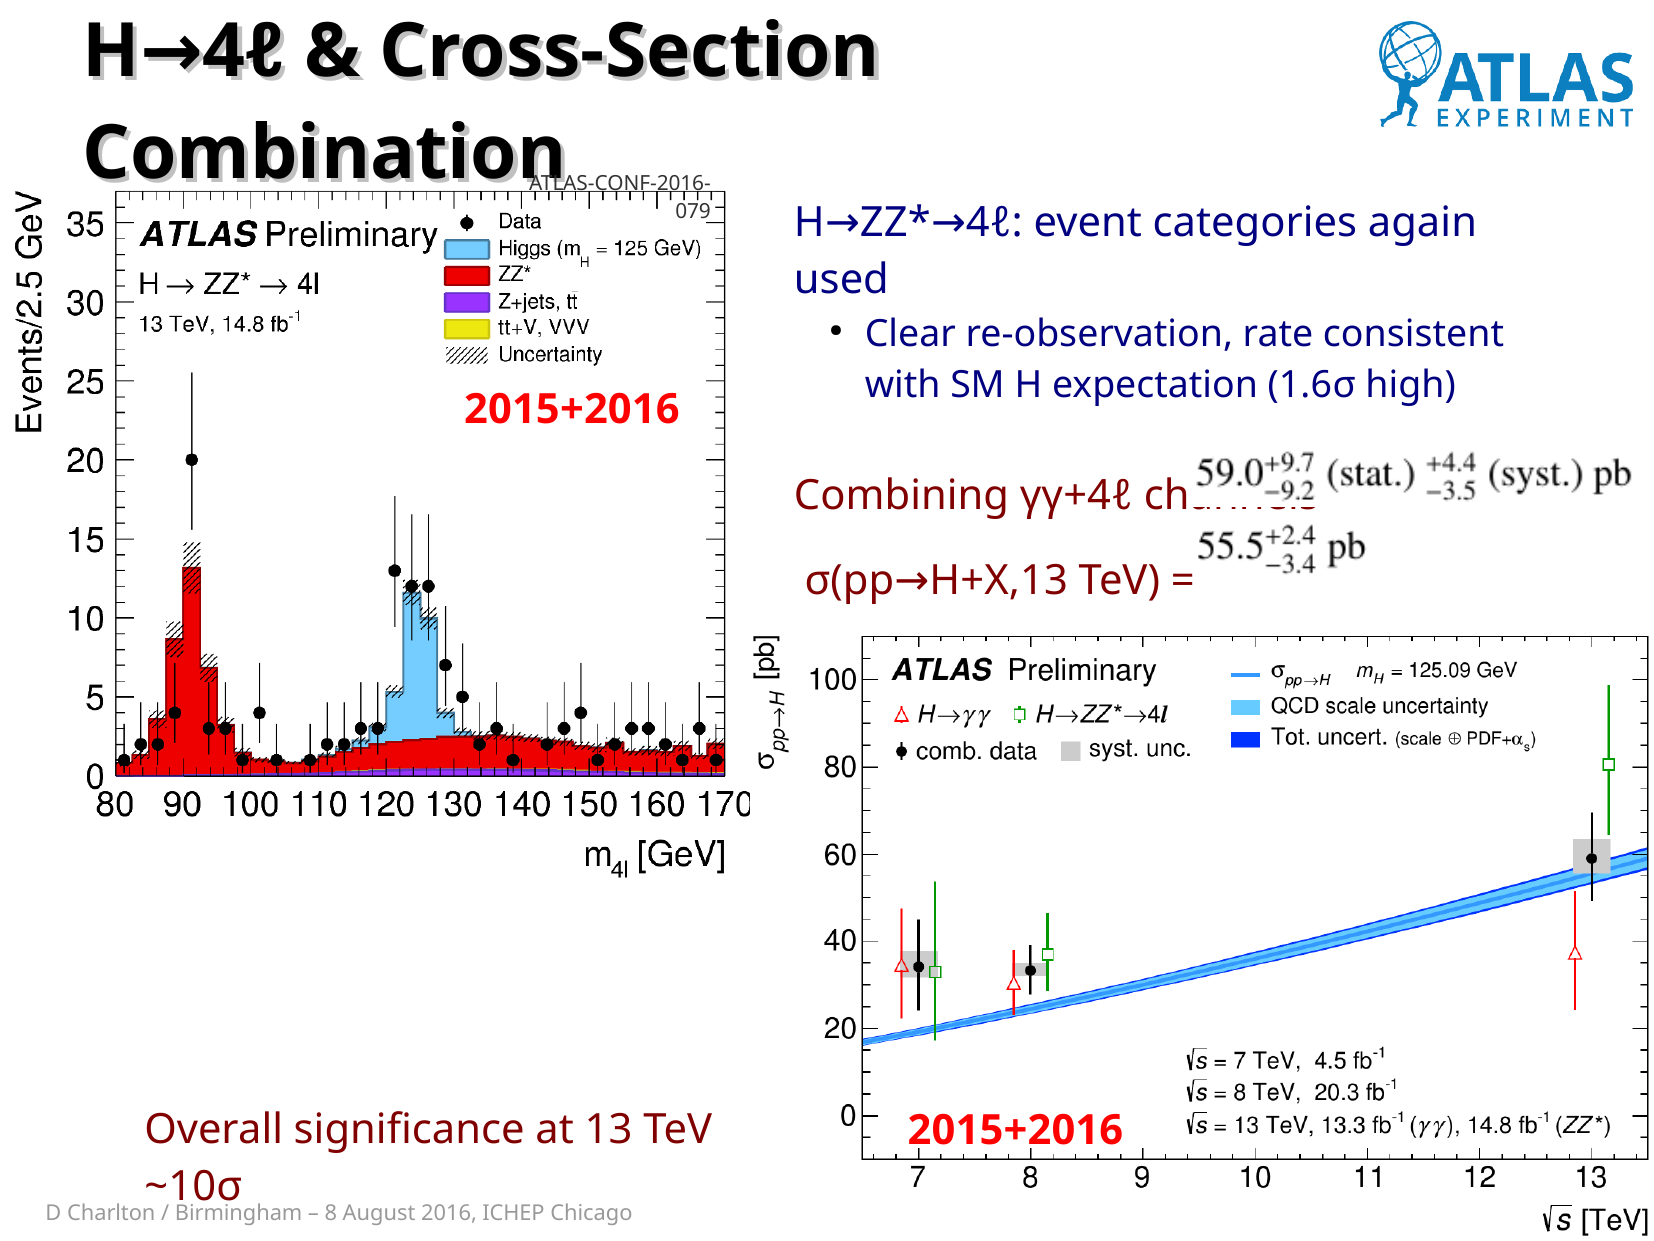

# H→4ℓ & Cross-Section Combination
ATLAS-CONF-2016-079
H→ZZ*→4ℓ: event categories again used
Clear re-observation, rate consistent with SM H expectation (1.6σ high)
Combining γγ+4ℓ channels
 σ(pp→H+X,13 TeV) =
 SM prediction
2015+2016
Overall significance at 13 TeV ~10σ
2015+2016